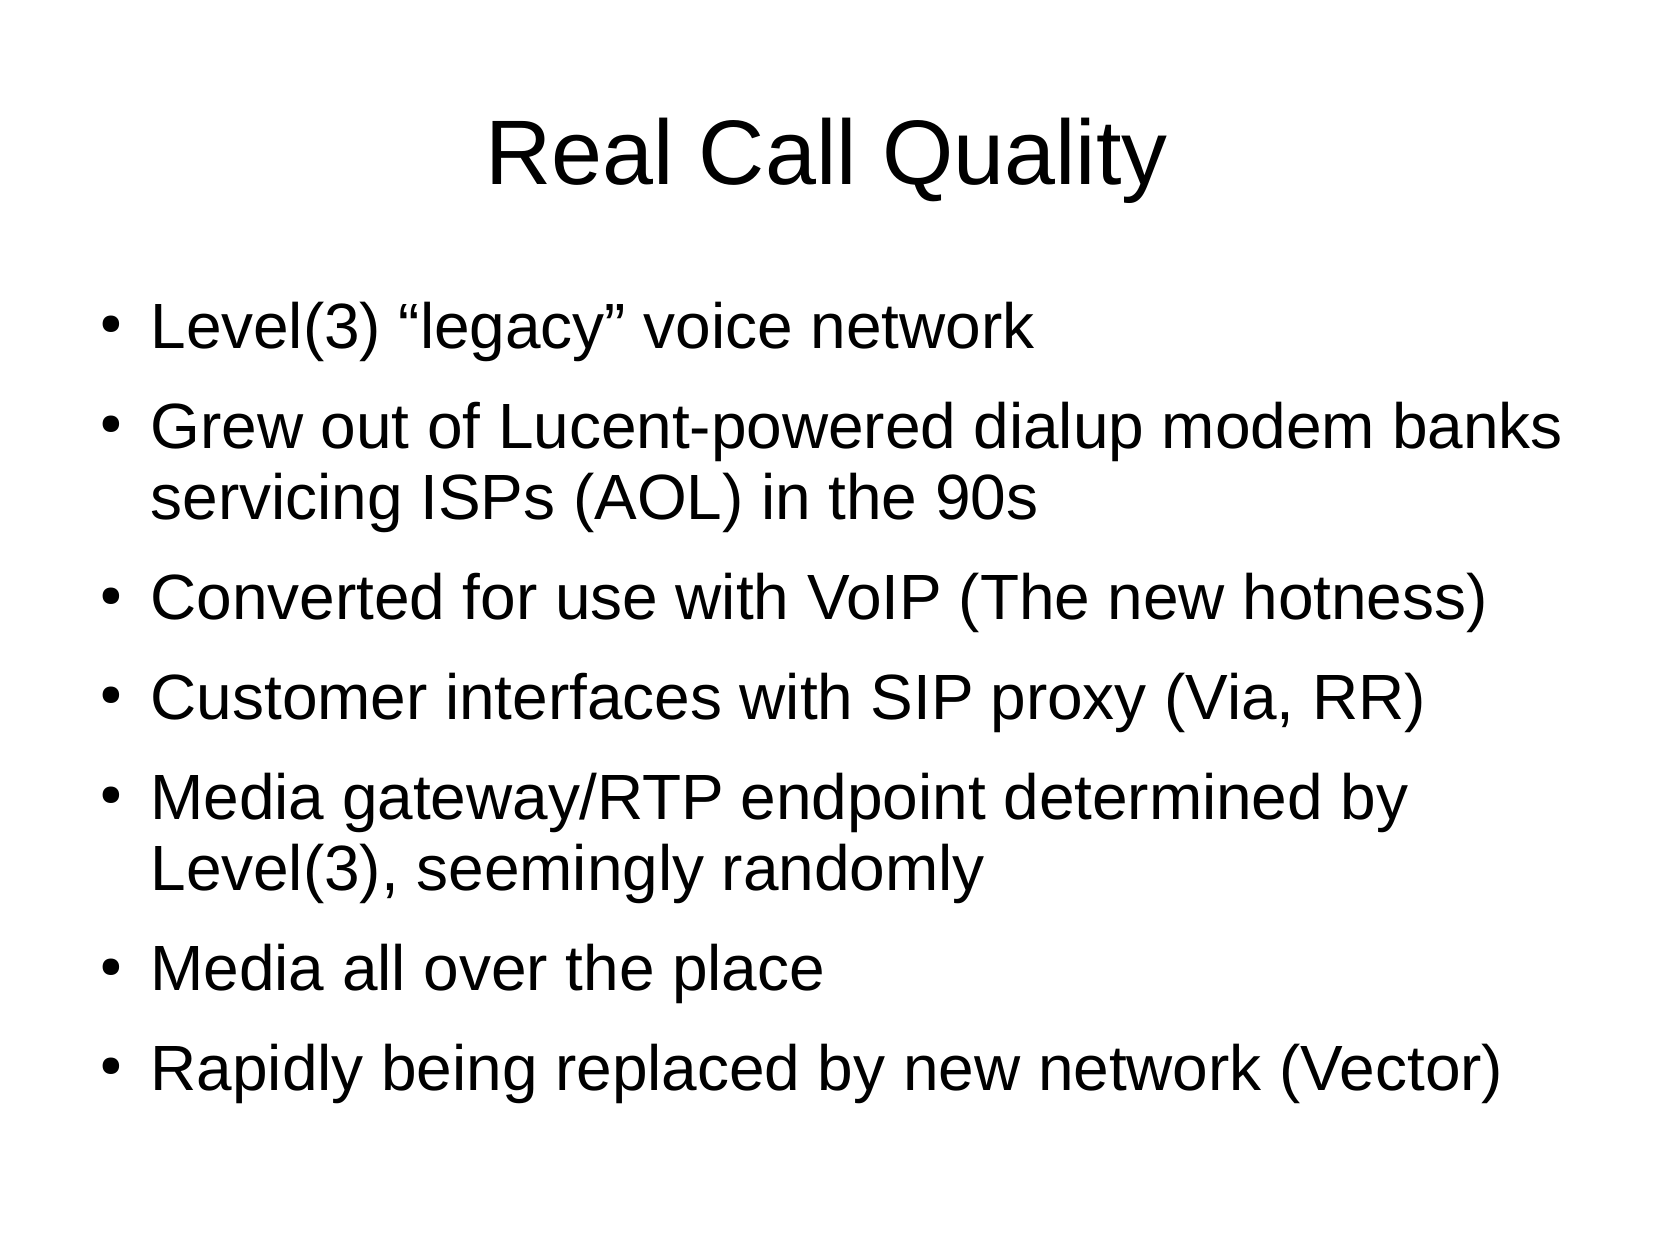

# Real Call Quality
Level(3) “legacy” voice network
Grew out of Lucent-powered dialup modem banks servicing ISPs (AOL) in the 90s
Converted for use with VoIP (The new hotness)
Customer interfaces with SIP proxy (Via, RR)
Media gateway/RTP endpoint determined by Level(3), seemingly randomly
Media all over the place
Rapidly being replaced by new network (Vector)